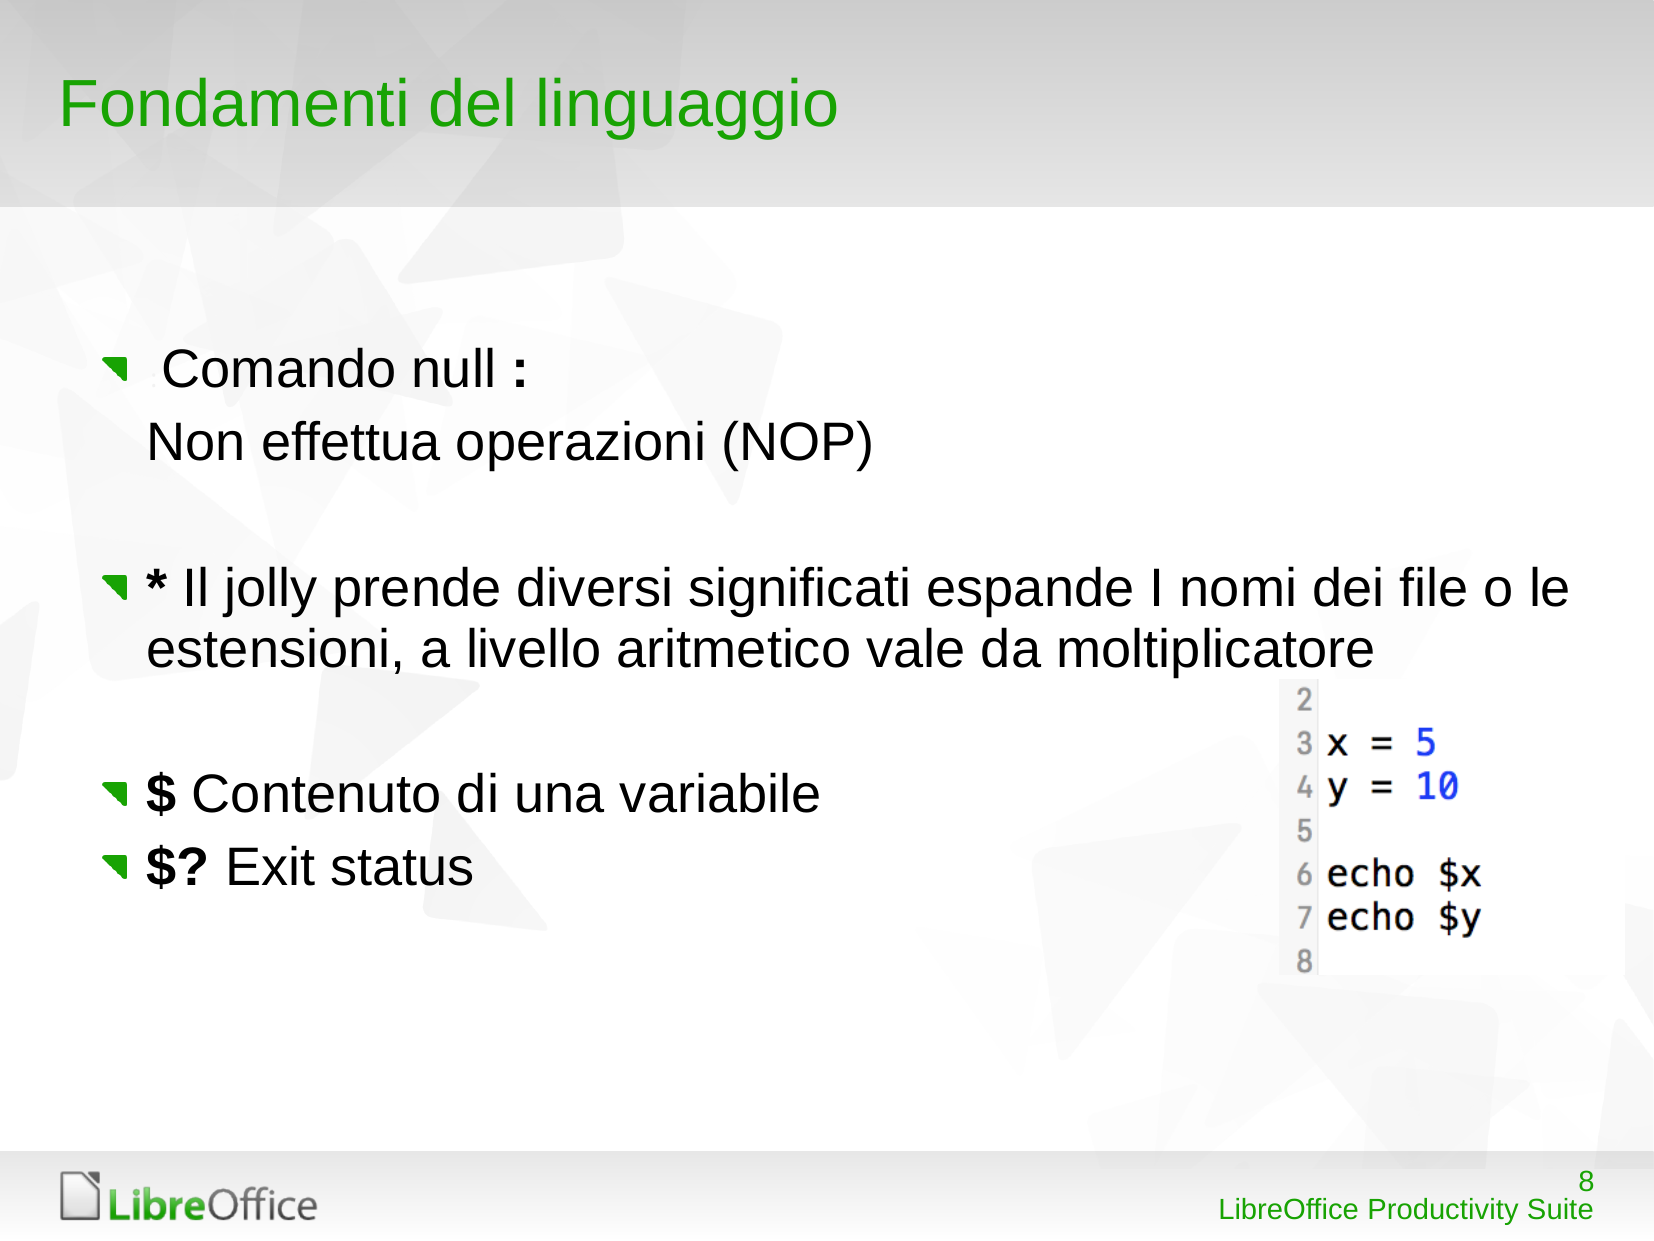

# Fondamenti del linguaggio
:Comando null :
Non effettua operazioni (NOP)
* Il jolly prende diversi significati espande I nomi dei file o le estensioni, a livello aritmetico vale da moltiplicatore
$ Contenuto di una variabile
$? Exit status
8
LibreOffice Productivity Suite